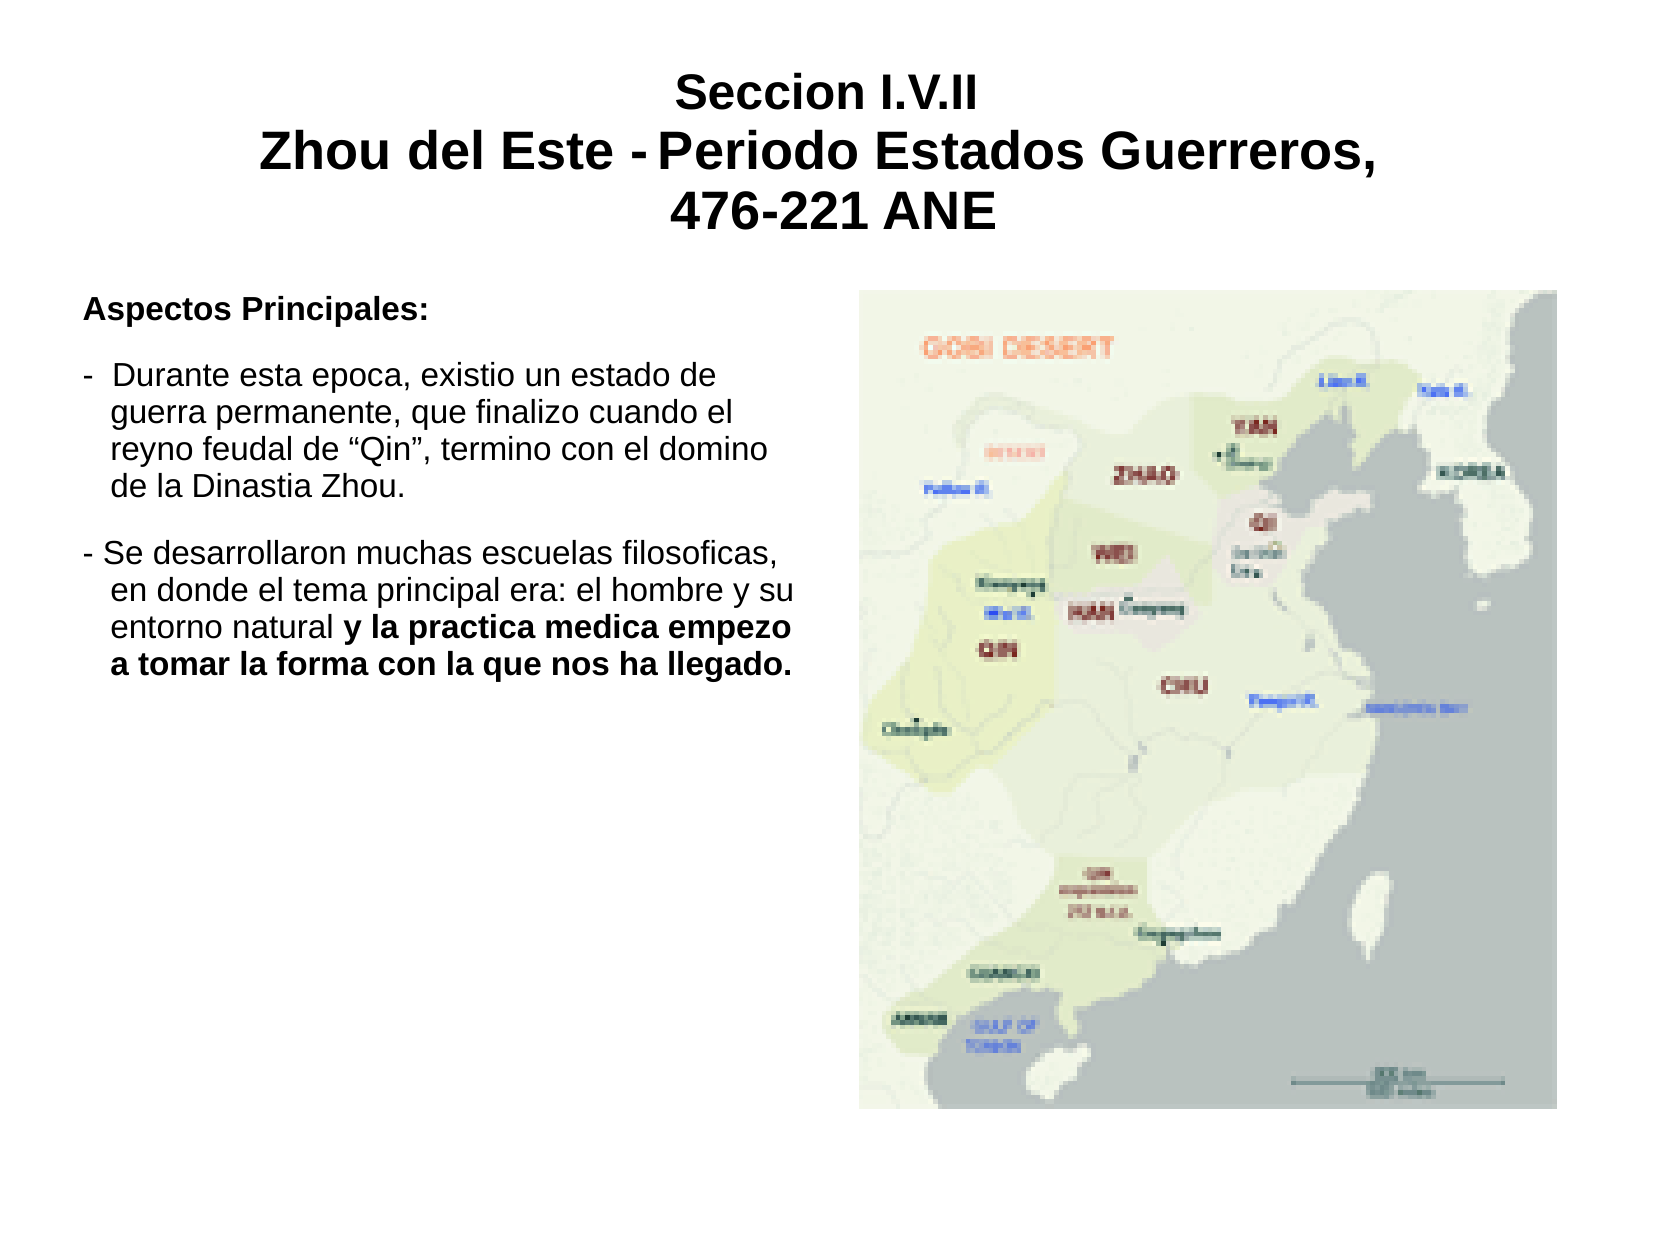

# Seccion I.V.II Zhou del Este - Periodo Estados Guerreros, 476-221 ANE
Aspectos Principales:
- Durante esta epoca, existio un estado de guerra permanente, que finalizo cuando el reyno feudal de “Qin”, termino con el domino de la Dinastia Zhou.
- Se desarrollaron muchas escuelas filosoficas, en donde el tema principal era: el hombre y su entorno natural y la practica medica empezo a tomar la forma con la que nos ha llegado.